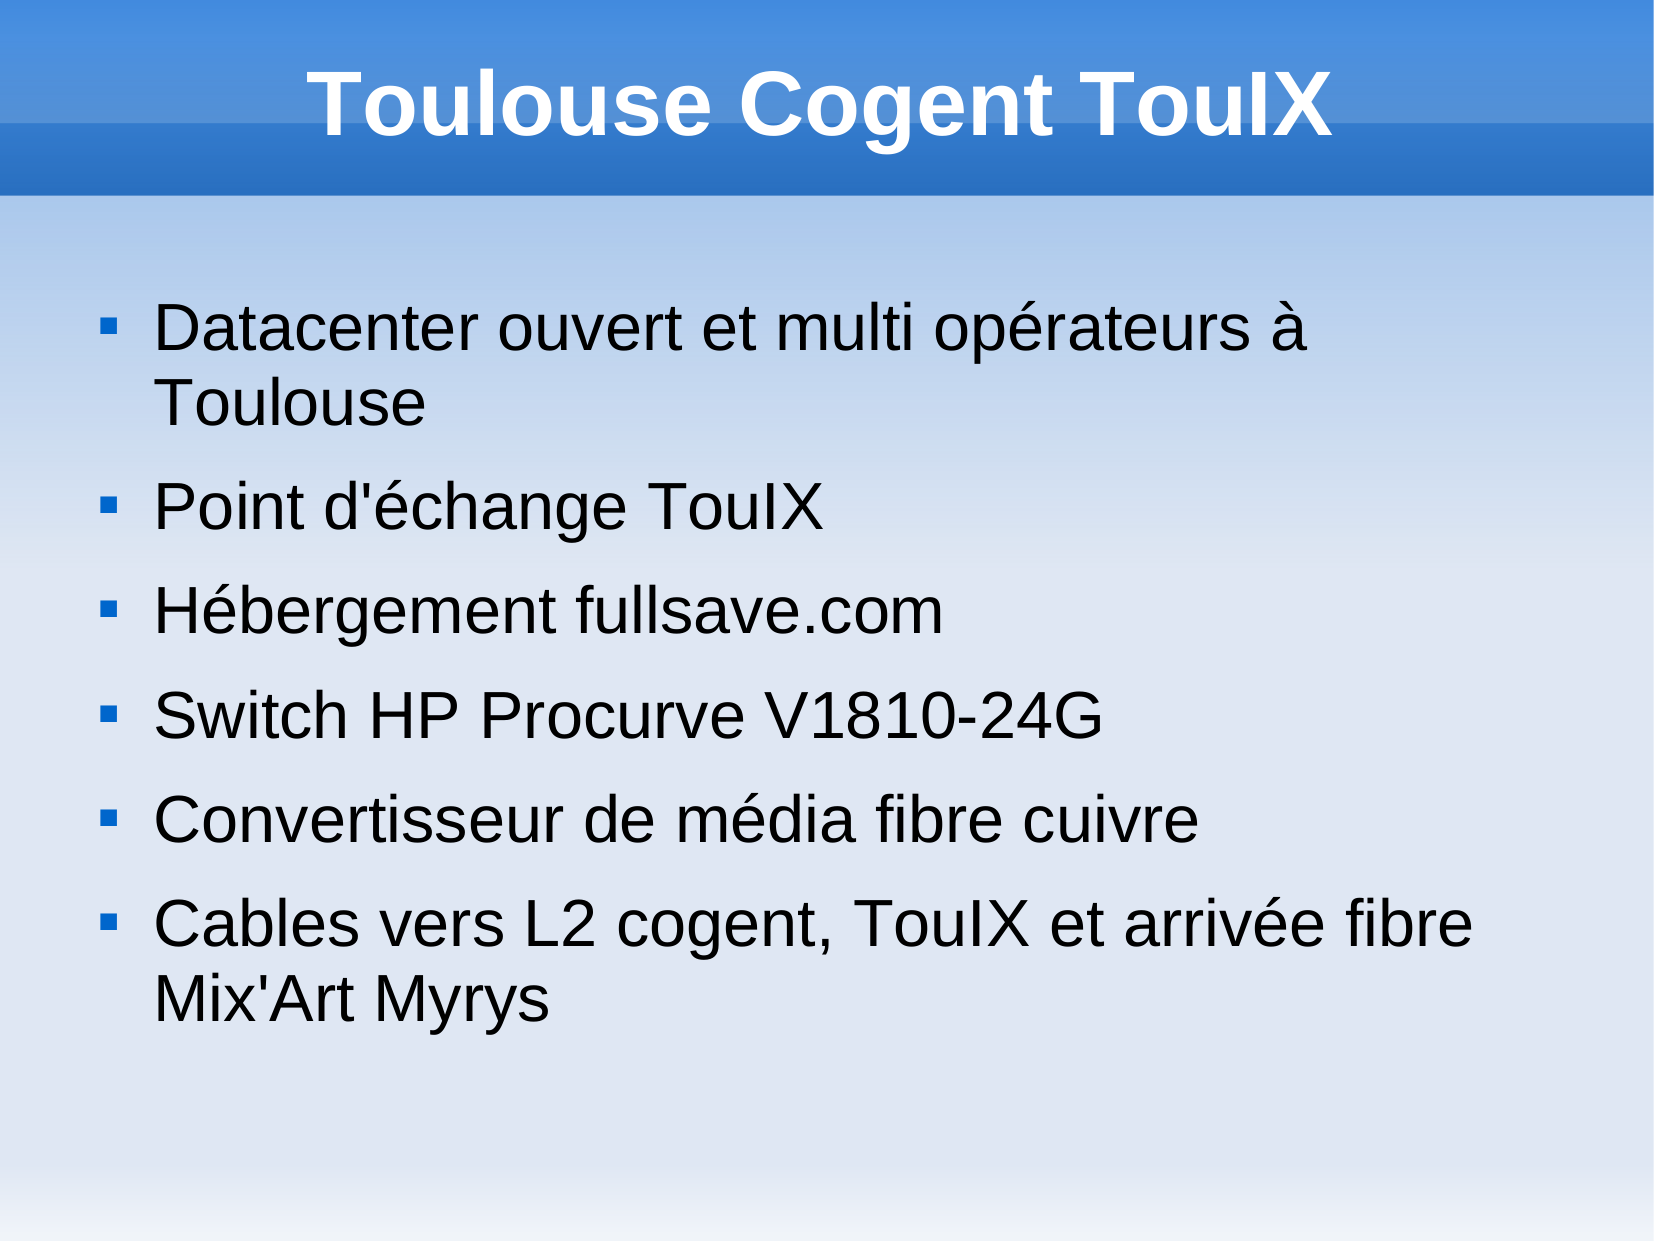

# Toulouse Cogent TouIX
Datacenter ouvert et multi opérateurs à Toulouse
Point d'échange TouIX
Hébergement fullsave.com
Switch HP Procurve V1810-24G
Convertisseur de média fibre cuivre
Cables vers L2 cogent, TouIX et arrivée fibre Mix'Art Myrys